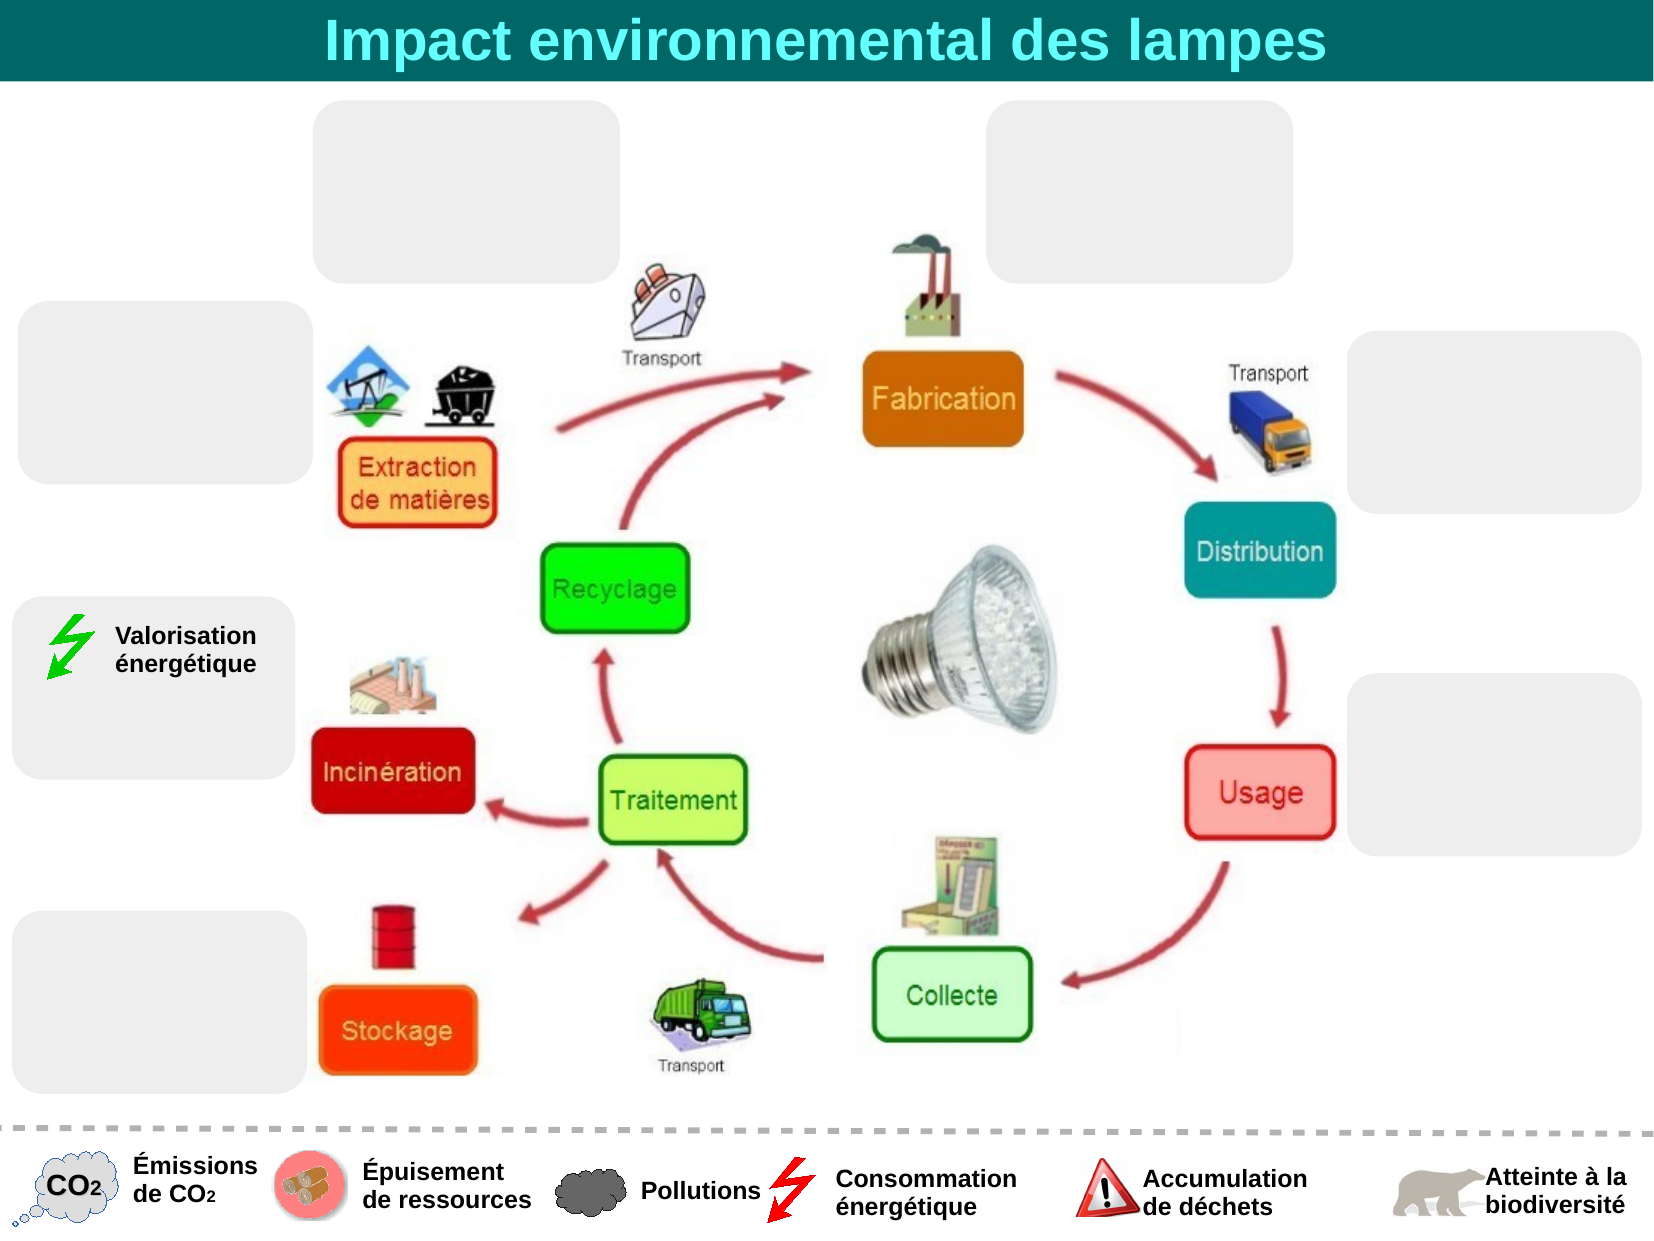

Impact environnemental des lampes
Valorisation énergétique
Émissions de CO2
CO2
Épuisement de ressources
Atteinte à la biodiversité
Consommation énergétique
Accumulation de déchets
Pollutions